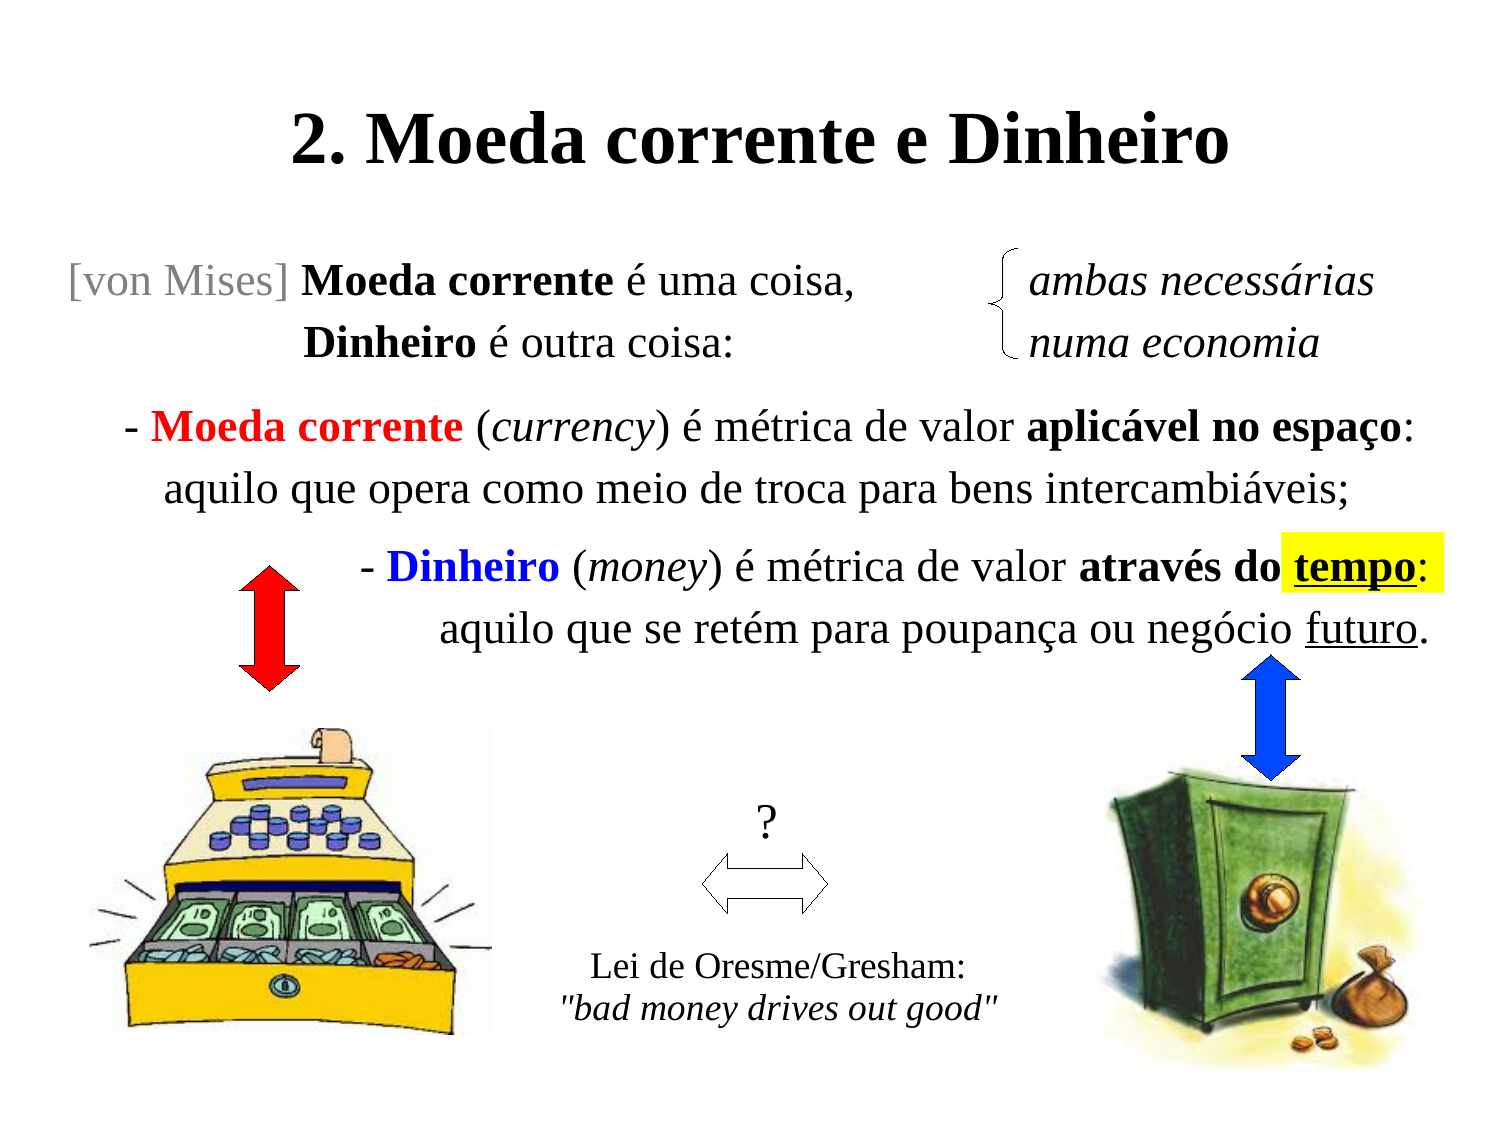

# 2. Moeda corrente e Dinheiro
 [von Mises] Moeda corrente é uma coisa,		ambas necessárias
			Dinheiro é outra coisa: 			numa economia
- Moeda corrente (currency) é métrica de valor aplicável no espaço:
		aquilo que opera como meio de troca para bens intercambiáveis;
- Dinheiro (money) é métrica de valor através do tempo:
		aquilo que se retém para poupança ou negócio futuro.
?
Lei de Oresme/Gresham:
"bad money drives out good"